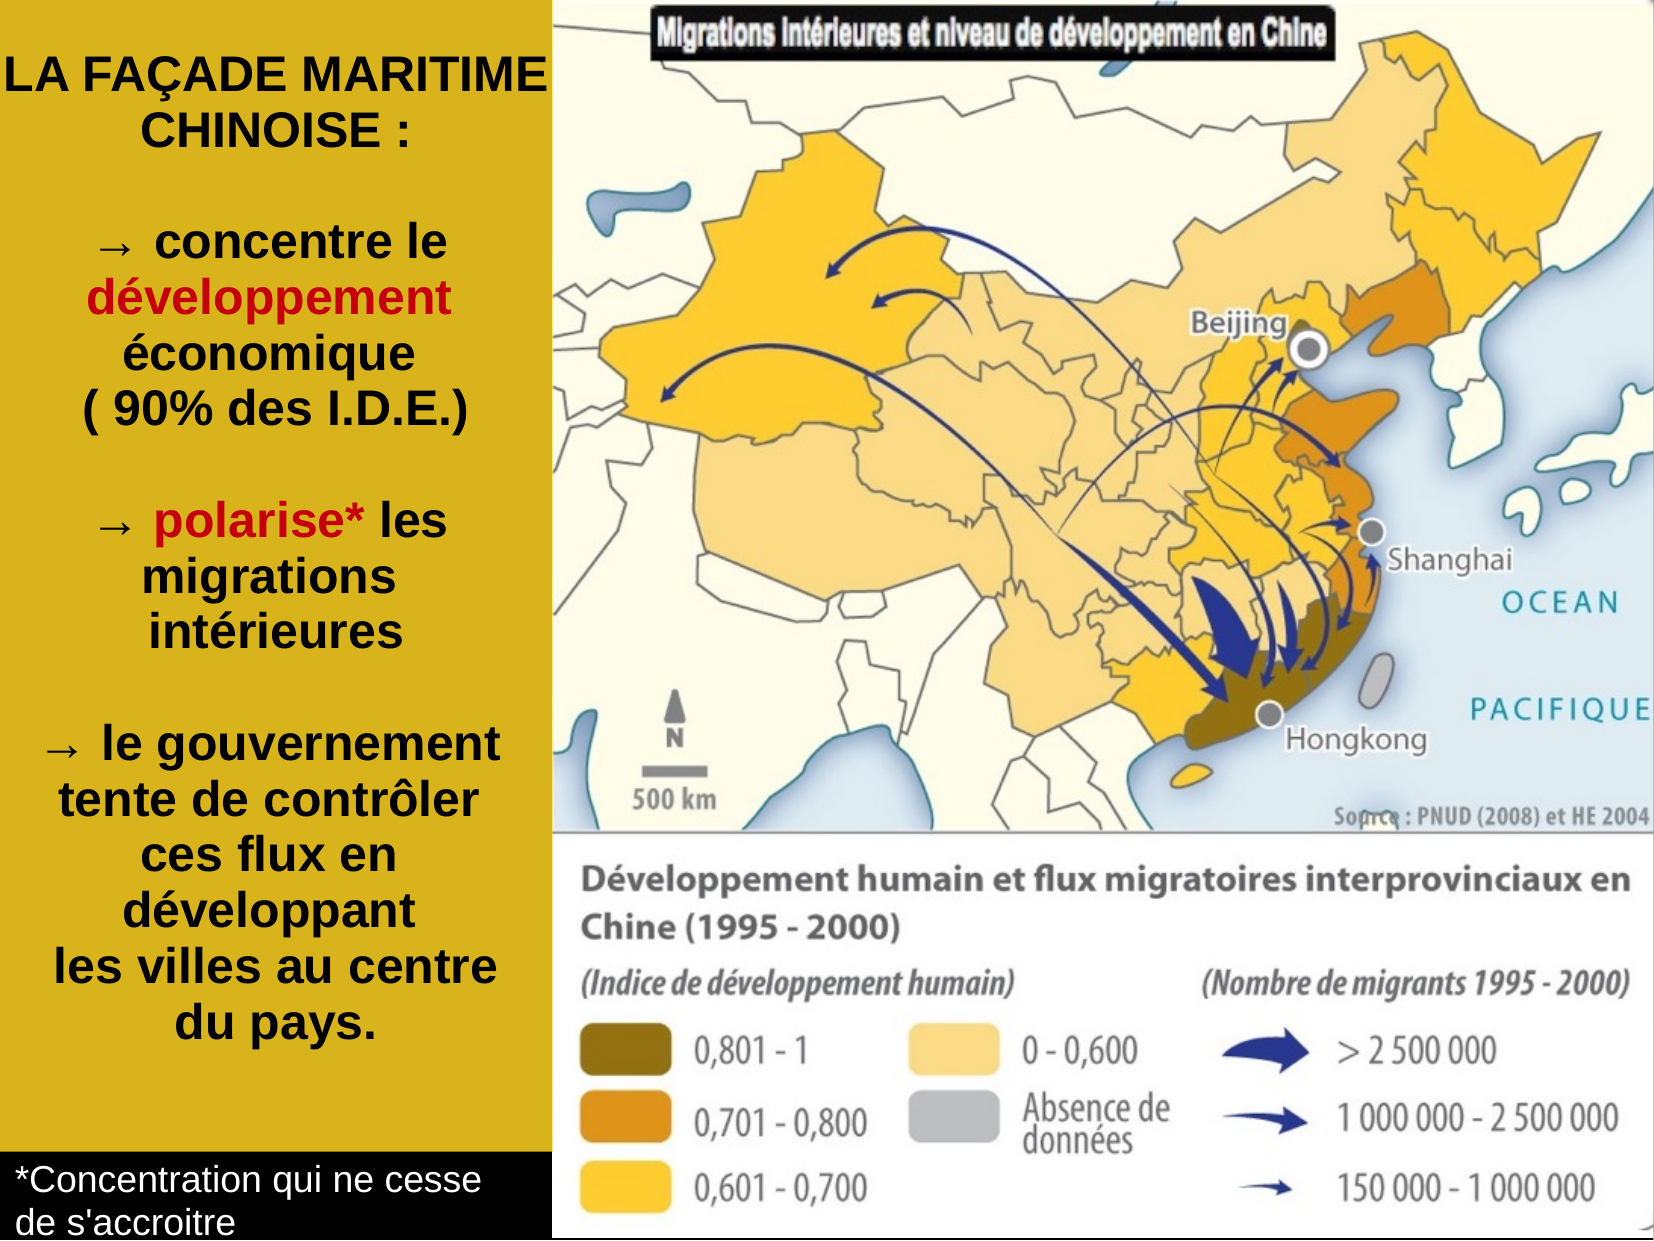

LA FAÇADE MARITIME
 CHINOISE :
→ concentre le
développement
économique
( 90% des I.D.E.)
→ polarise* les
migrations
intérieures
→ le gouvernement
tente de contrôler
ces flux en
développant
les villes au centre
 du pays.
#
*Concentration qui ne cesse de s'accroitre